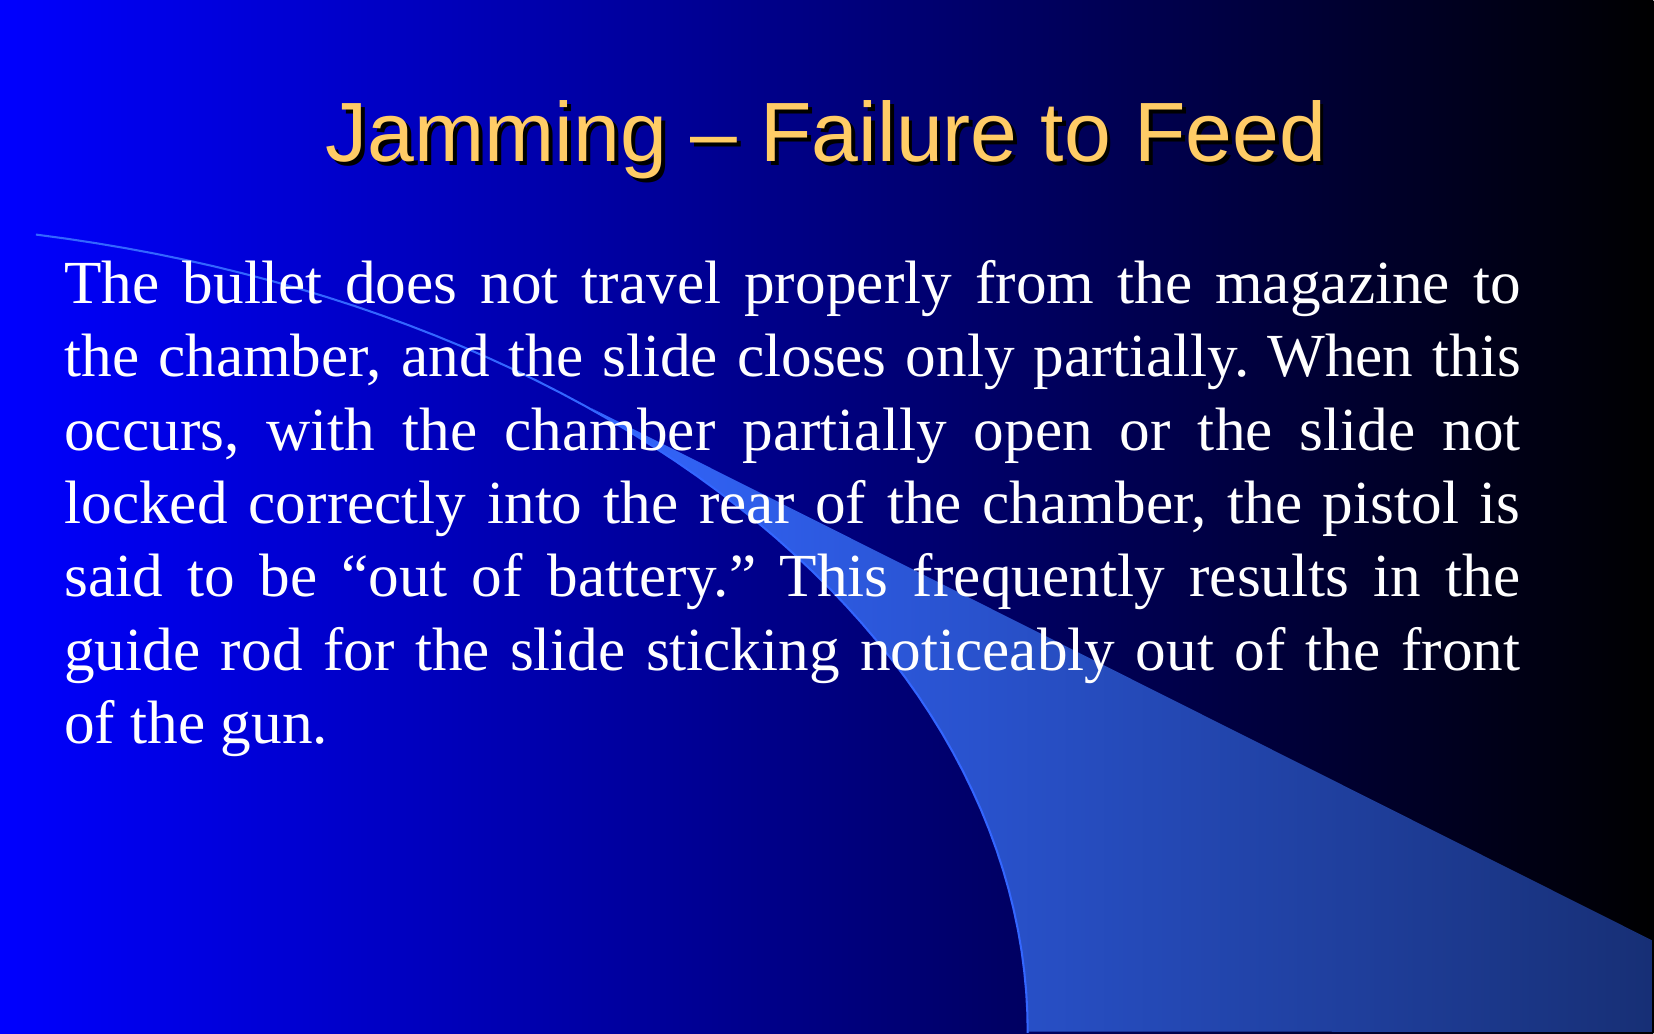

# Jamming – Failure to Feed
The bullet does not travel properly from the magazine to the chamber, and the slide closes only partially. When this occurs, with the chamber partially open or the slide not locked correctly into the rear of the chamber, the pistol is said to be “out of battery.” This frequently results in the guide rod for the slide sticking noticeably out of the front of the gun.